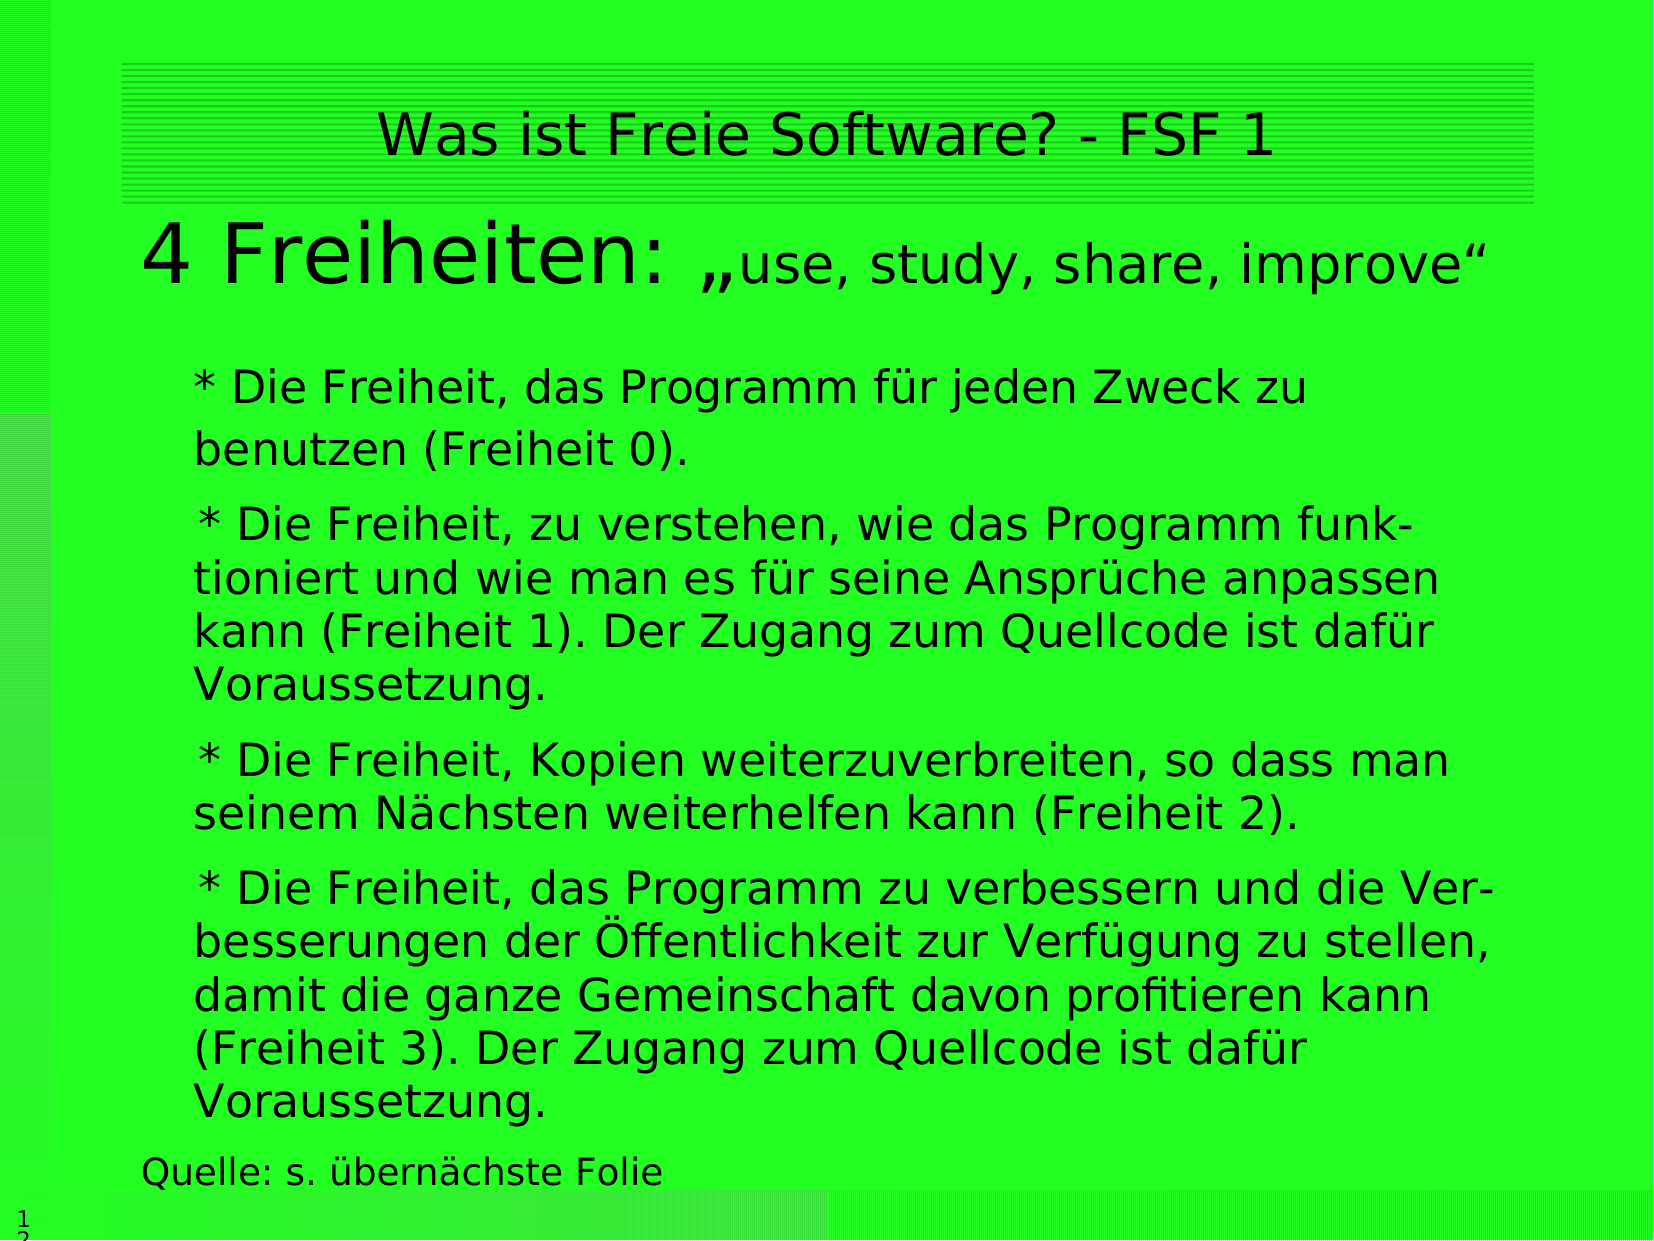

# Was ist Freie Software? - FSF 1
4 Freiheiten: „use, study, share, improve“
 * Die Freiheit, das Programm für jeden Zweck zu benutzen (Freiheit 0).
 * Die Freiheit, zu verstehen, wie das Programm funk-tioniert und wie man es für seine Ansprüche anpassen kann (Freiheit 1). Der Zugang zum Quellcode ist dafür Voraussetzung.
 * Die Freiheit, Kopien weiterzuverbreiten, so dass man seinem Nächsten weiterhelfen kann (Freiheit 2).
 * Die Freiheit, das Programm zu verbessern und die Ver-besserungen der Öffentlichkeit zur Verfügung zu stellen, damit die ganze Gemeinschaft davon profitieren kann (Freiheit 3). Der Zugang zum Quellcode ist dafür Voraussetzung.
Quelle: s. übernächste Folie